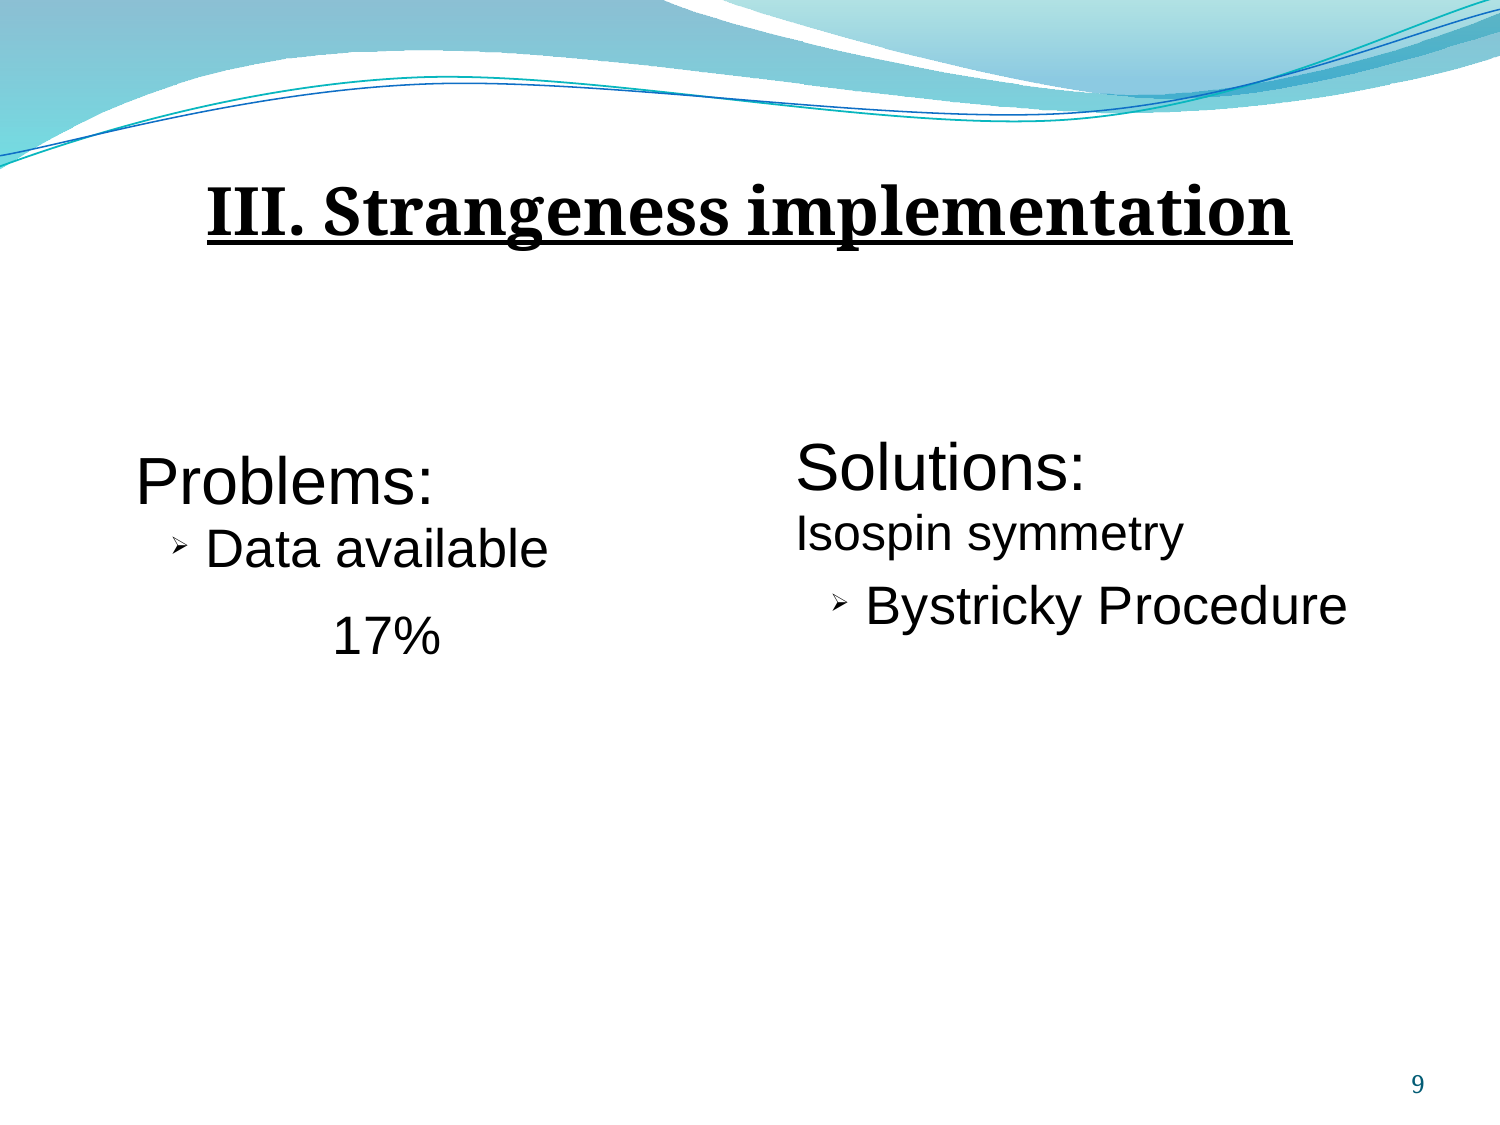

# III. Strangeness implementation
Problems:
Data available
Solutions:
Isospin symmetry
Bystricky Procedure
17%
9